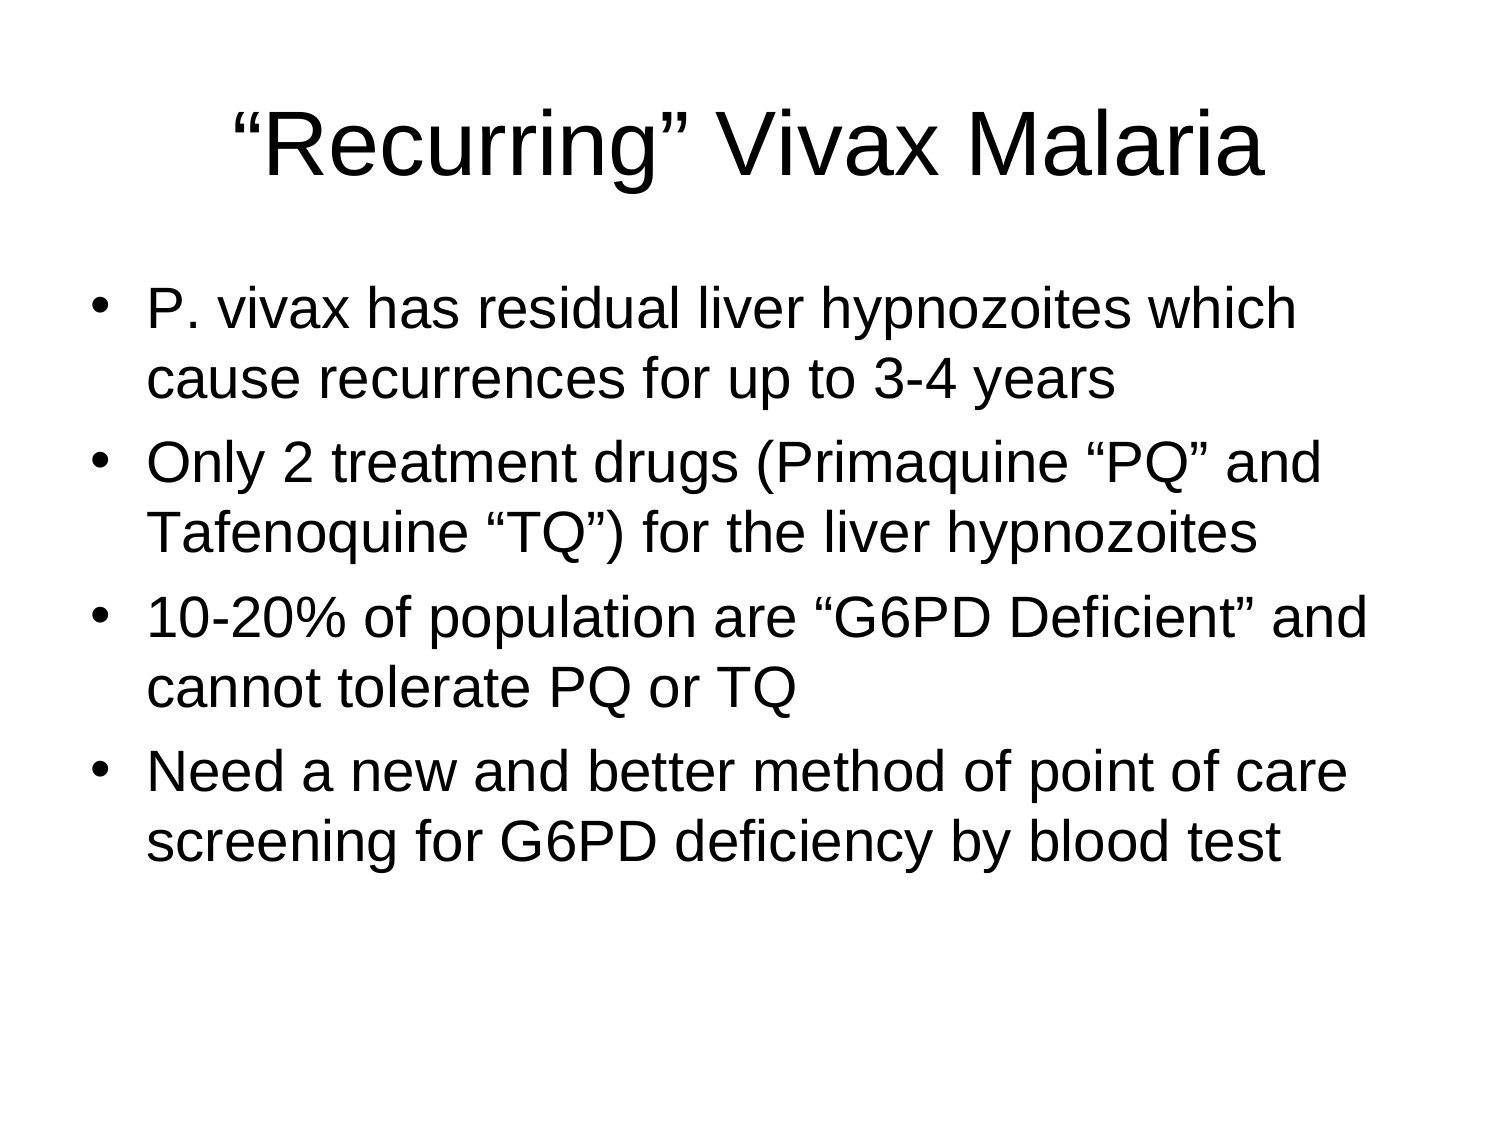

# “Recurring” Vivax Malaria
P. vivax has residual liver hypnozoites which cause recurrences for up to 3-4 years
Only 2 treatment drugs (Primaquine “PQ” and Tafenoquine “TQ”) for the liver hypnozoites
10-20% of population are “G6PD Deficient” and cannot tolerate PQ or TQ
Need a new and better method of point of care screening for G6PD deficiency by blood test